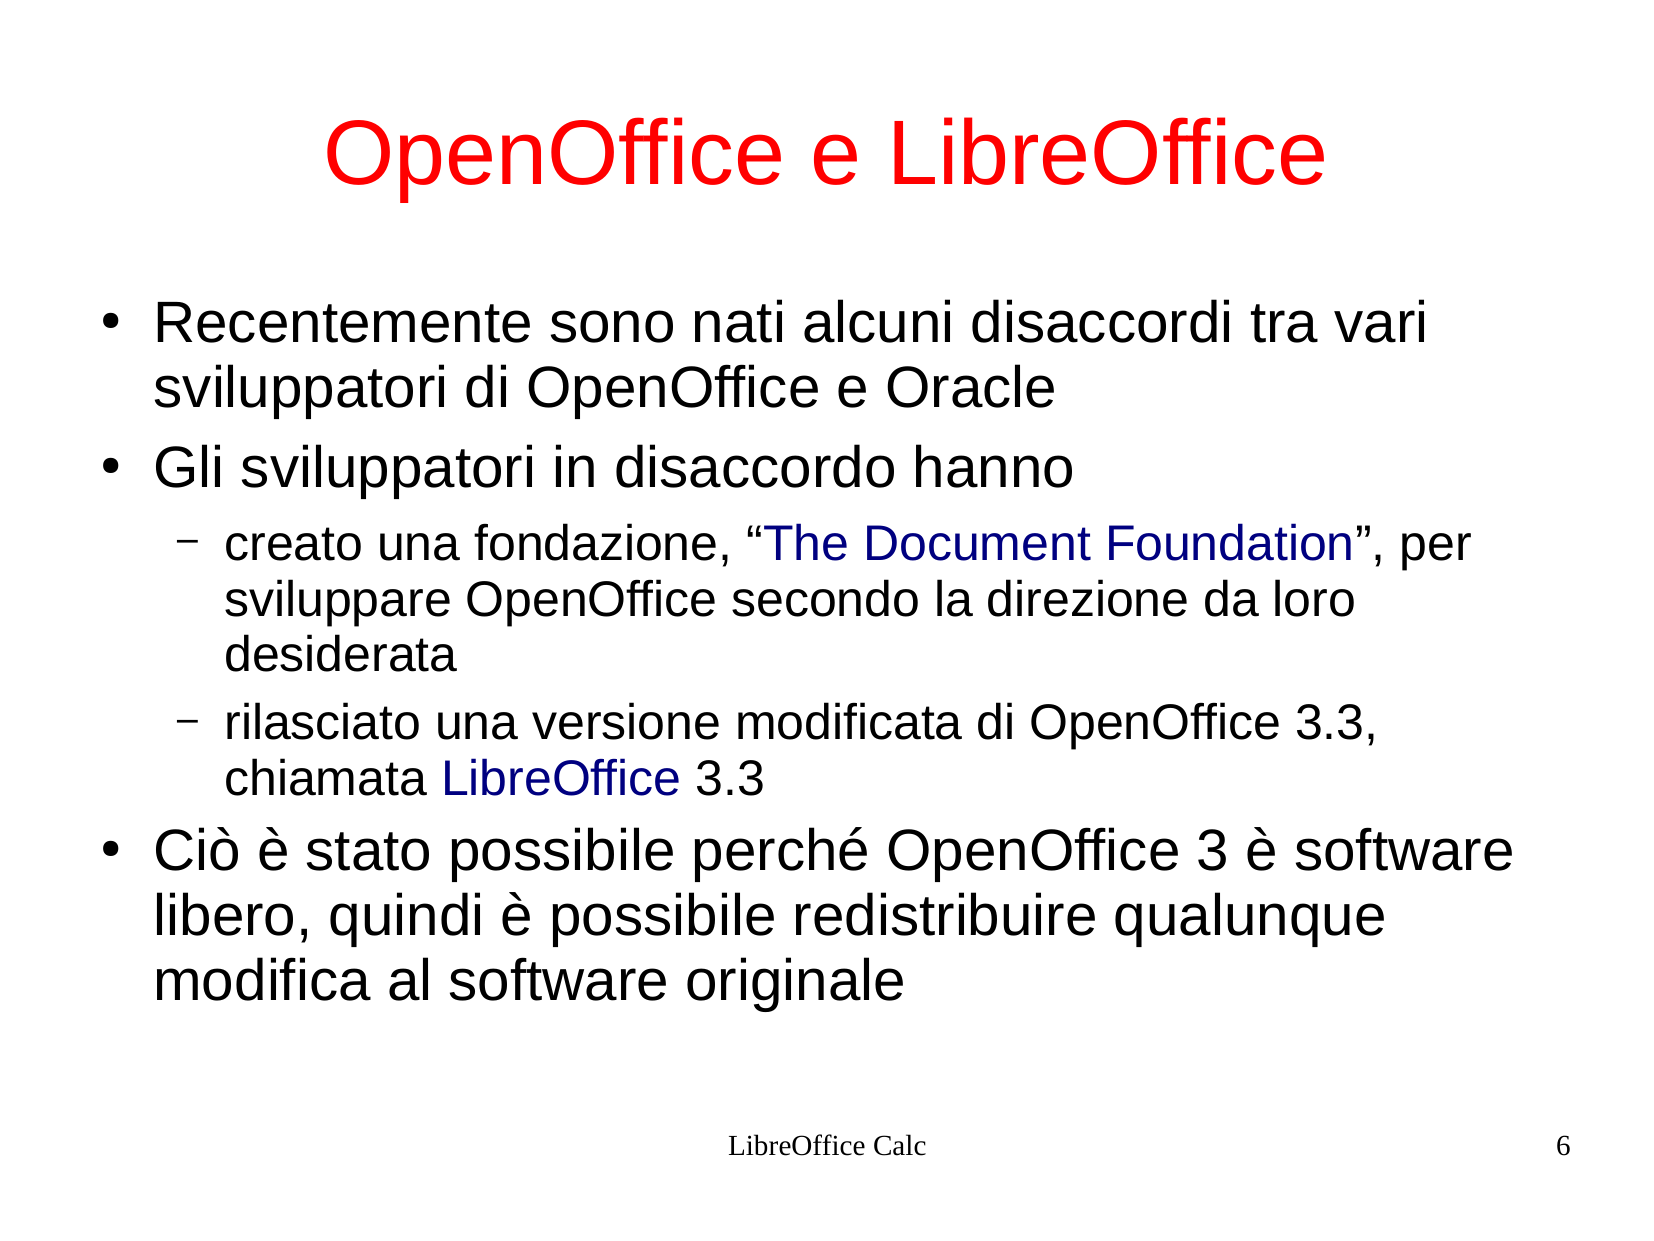

# OpenOffice e LibreOffice
Recentemente sono nati alcuni disaccordi tra vari sviluppatori di OpenOffice e Oracle
Gli sviluppatori in disaccordo hanno
creato una fondazione, “The Document Foundation”, per sviluppare OpenOffice secondo la direzione da loro desiderata
rilasciato una versione modificata di OpenOffice 3.3, chiamata LibreOffice 3.3
Ciò è stato possibile perché OpenOffice 3 è software libero, quindi è possibile redistribuire qualunque modifica al software originale
LibreOffice Calc
6